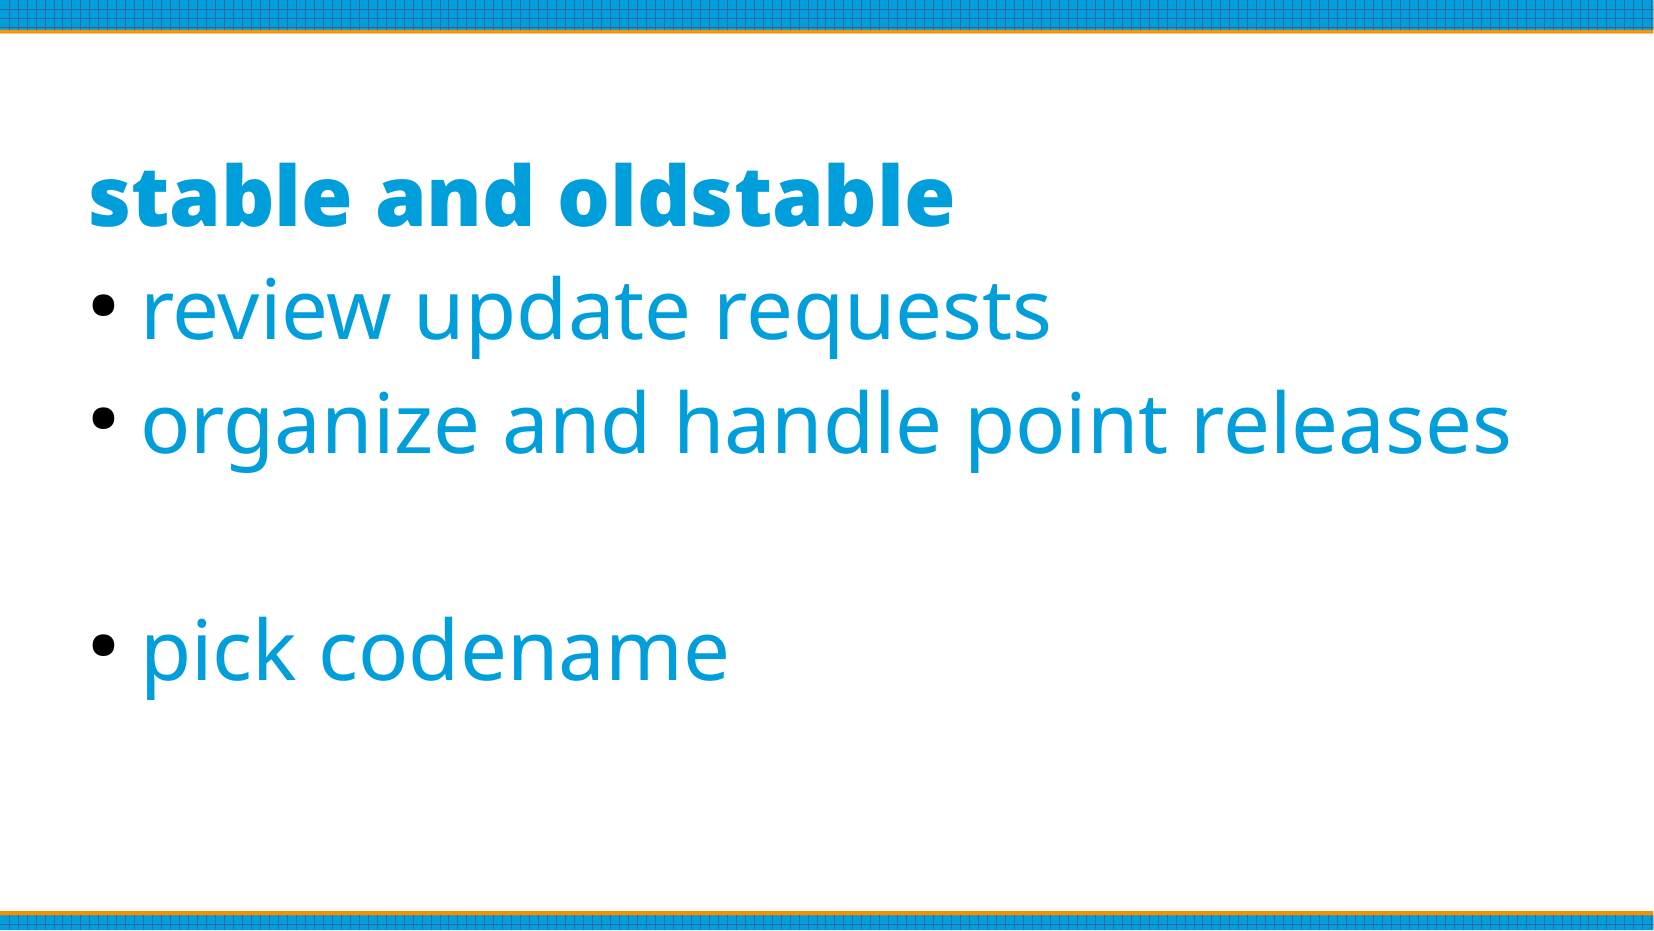

# stable and oldstable
 review update requests
 organize and handle point releases
 pick codename